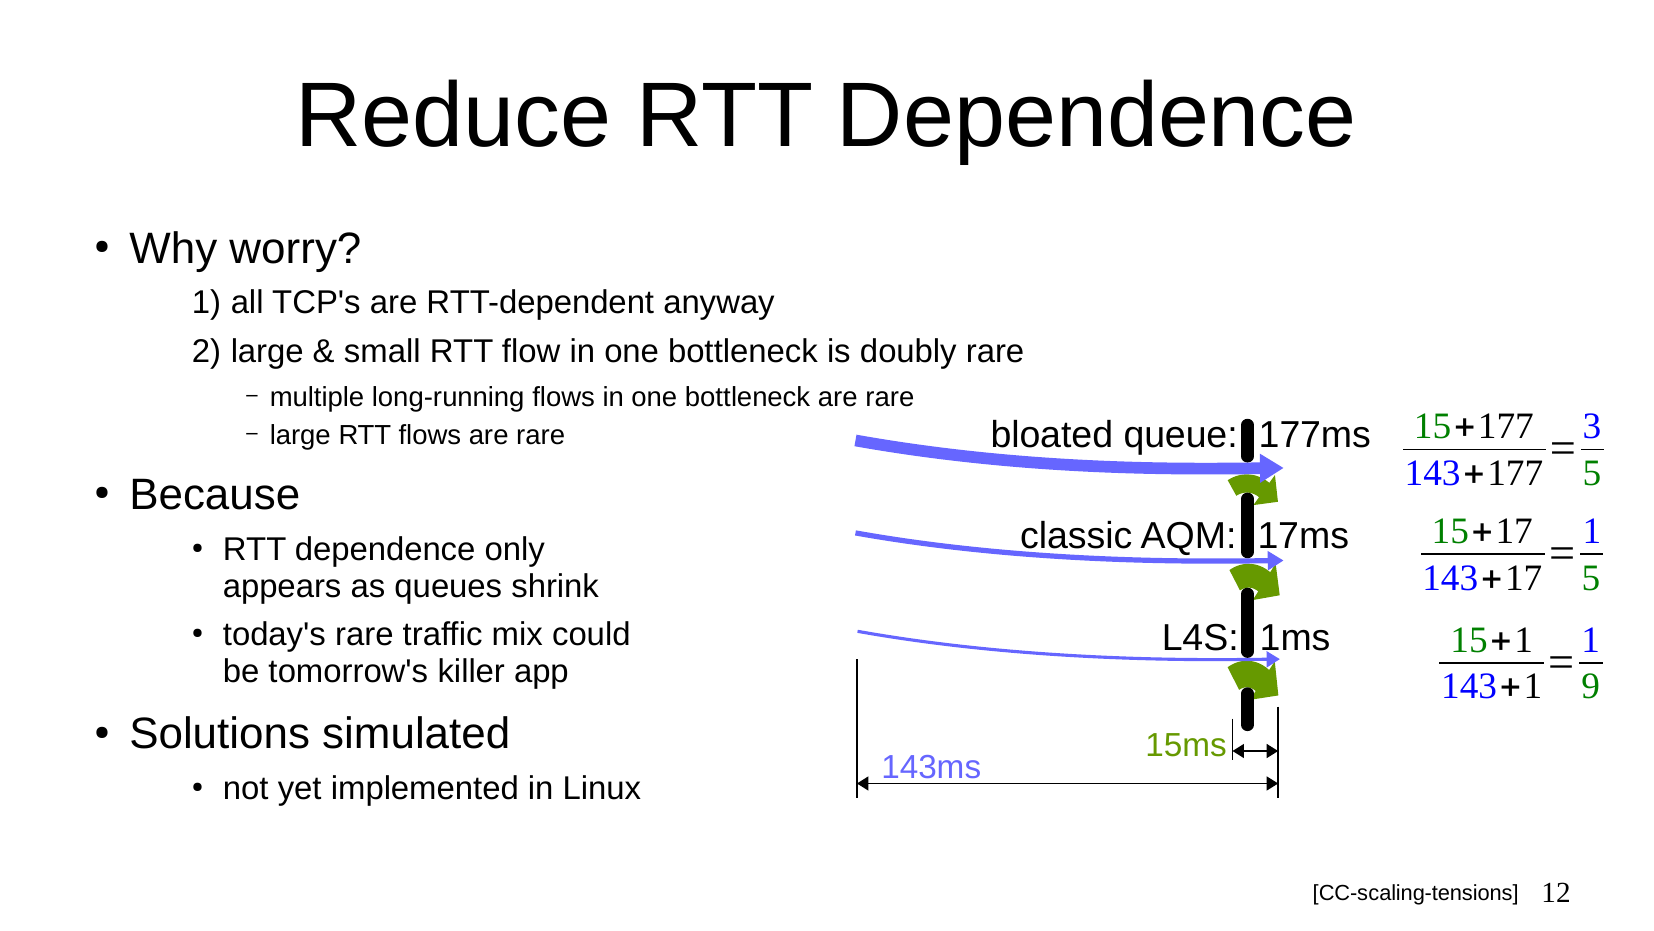

# Reduce RTT Dependence
Why worry?
all TCP's are RTT-dependent anyway
large & small RTT flow in one bottleneck is doubly rare
multiple long-running flows in one bottleneck are rare
large RTT flows are rare
Because
RTT dependence only
appears as queues shrink
today's rare traffic mix could
be tomorrow's killer app
Solutions simulated
not yet implemented in Linux
bloated queue: 177ms
classic AQM: 17ms
L4S: 1ms
15ms
143ms
[CC-scaling-tensions]
12